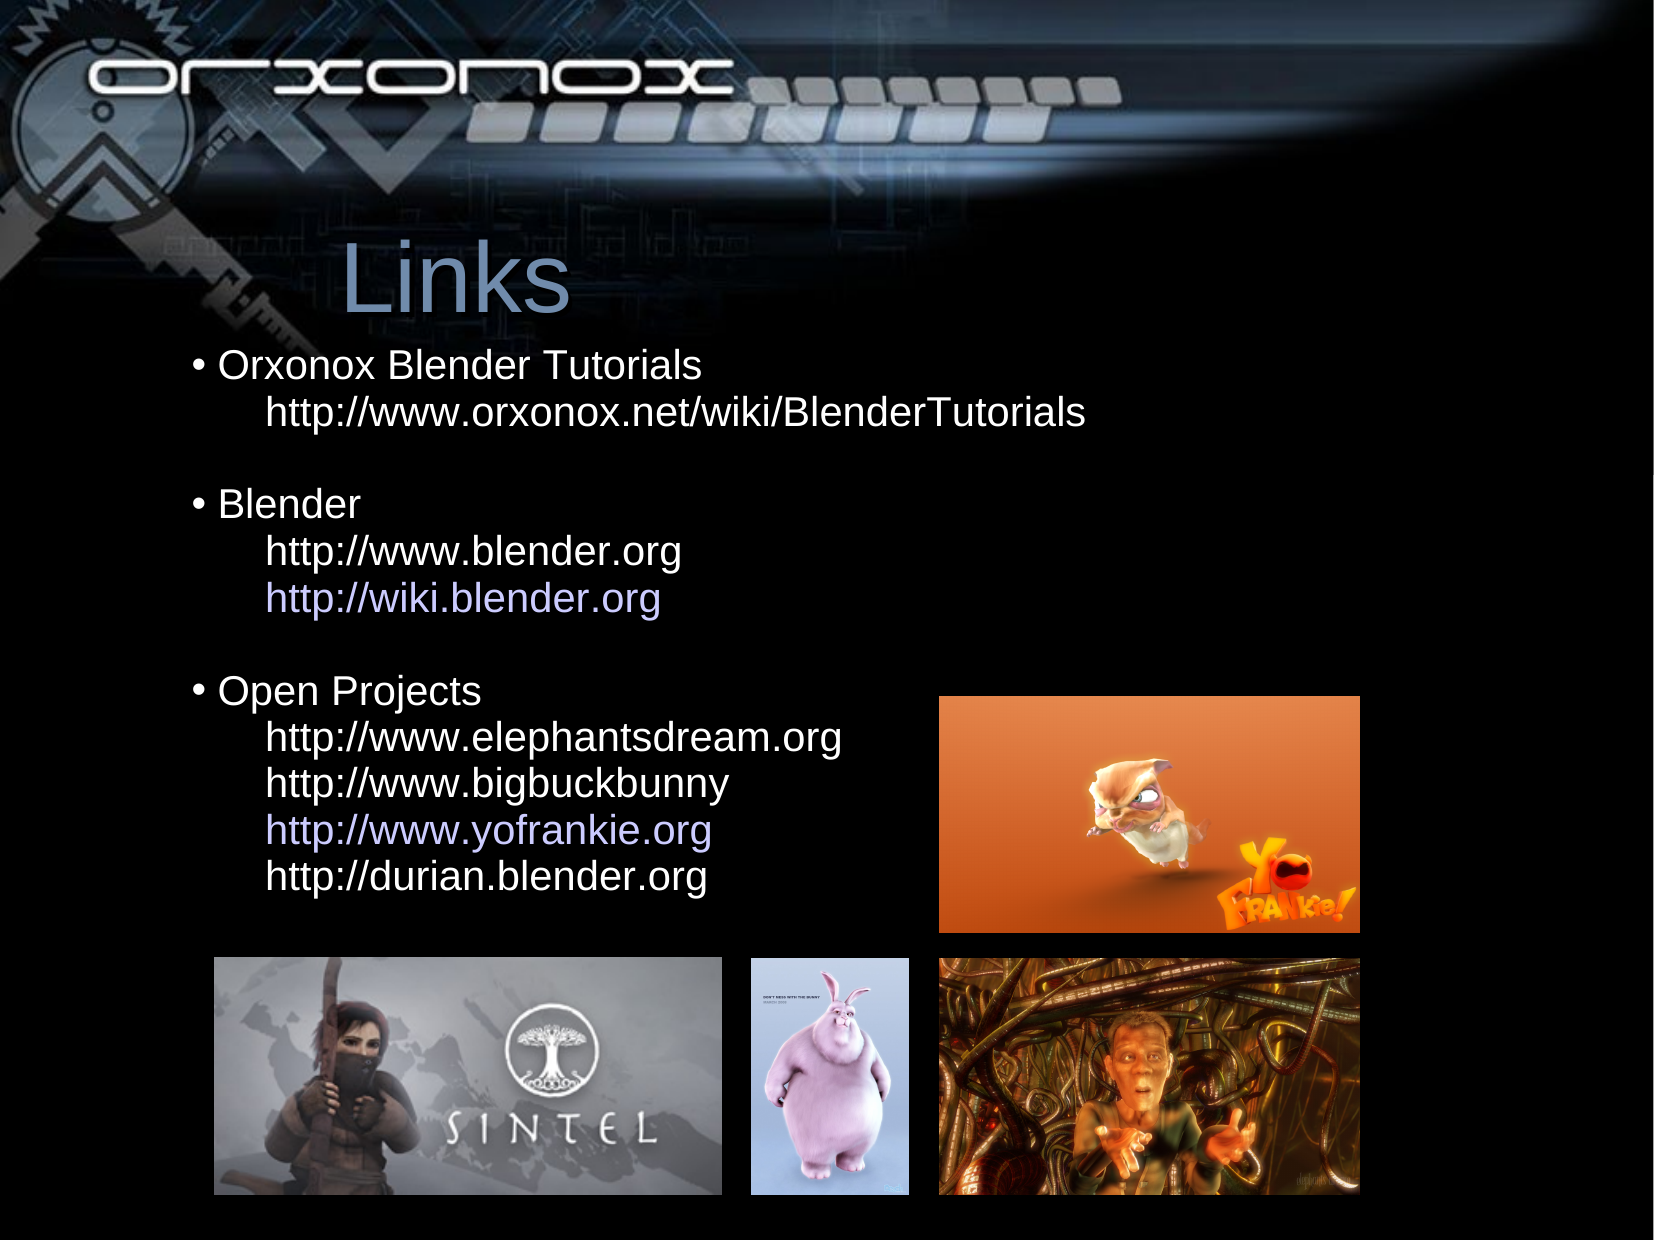

Links
 Orxonox Blender Tutorials
	http://www.orxonox.net/wiki/BlenderTutorials
 Blender
	http://www.blender.org
	http://wiki.blender.org
 Open Projects
	http://www.elephantsdream.org
	http://www.bigbuckbunny
	http://www.yofrankie.org
	http://durian.blender.org